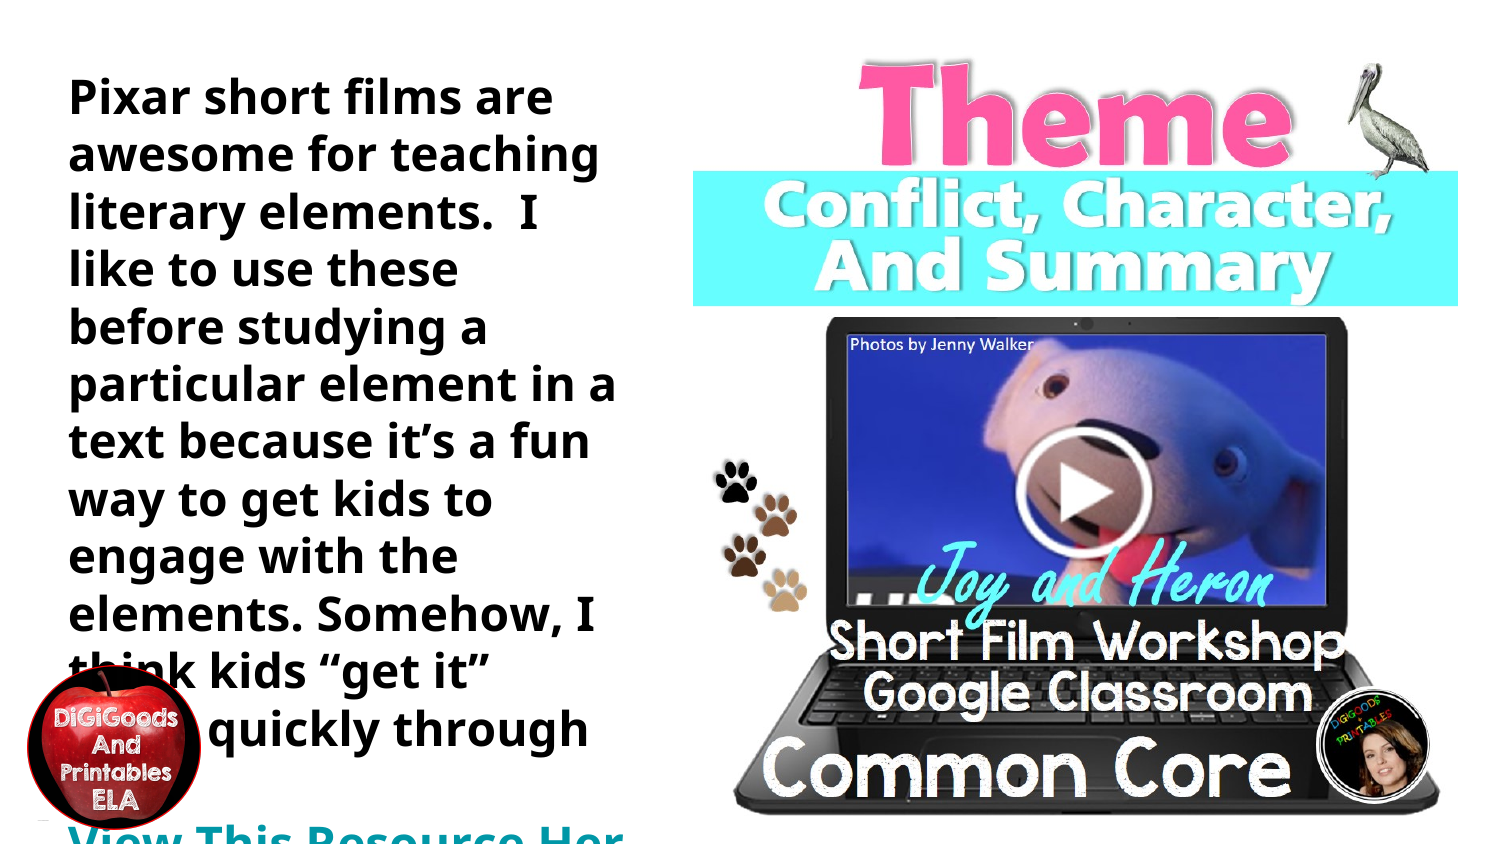

Pixar short films are awesome for teaching literary elements. I like to use these before studying a particular element in a text because it’s a fun way to get kids to engage with the elements. Somehow, I think kids “get it” more quickly through film.
View This Resource Here